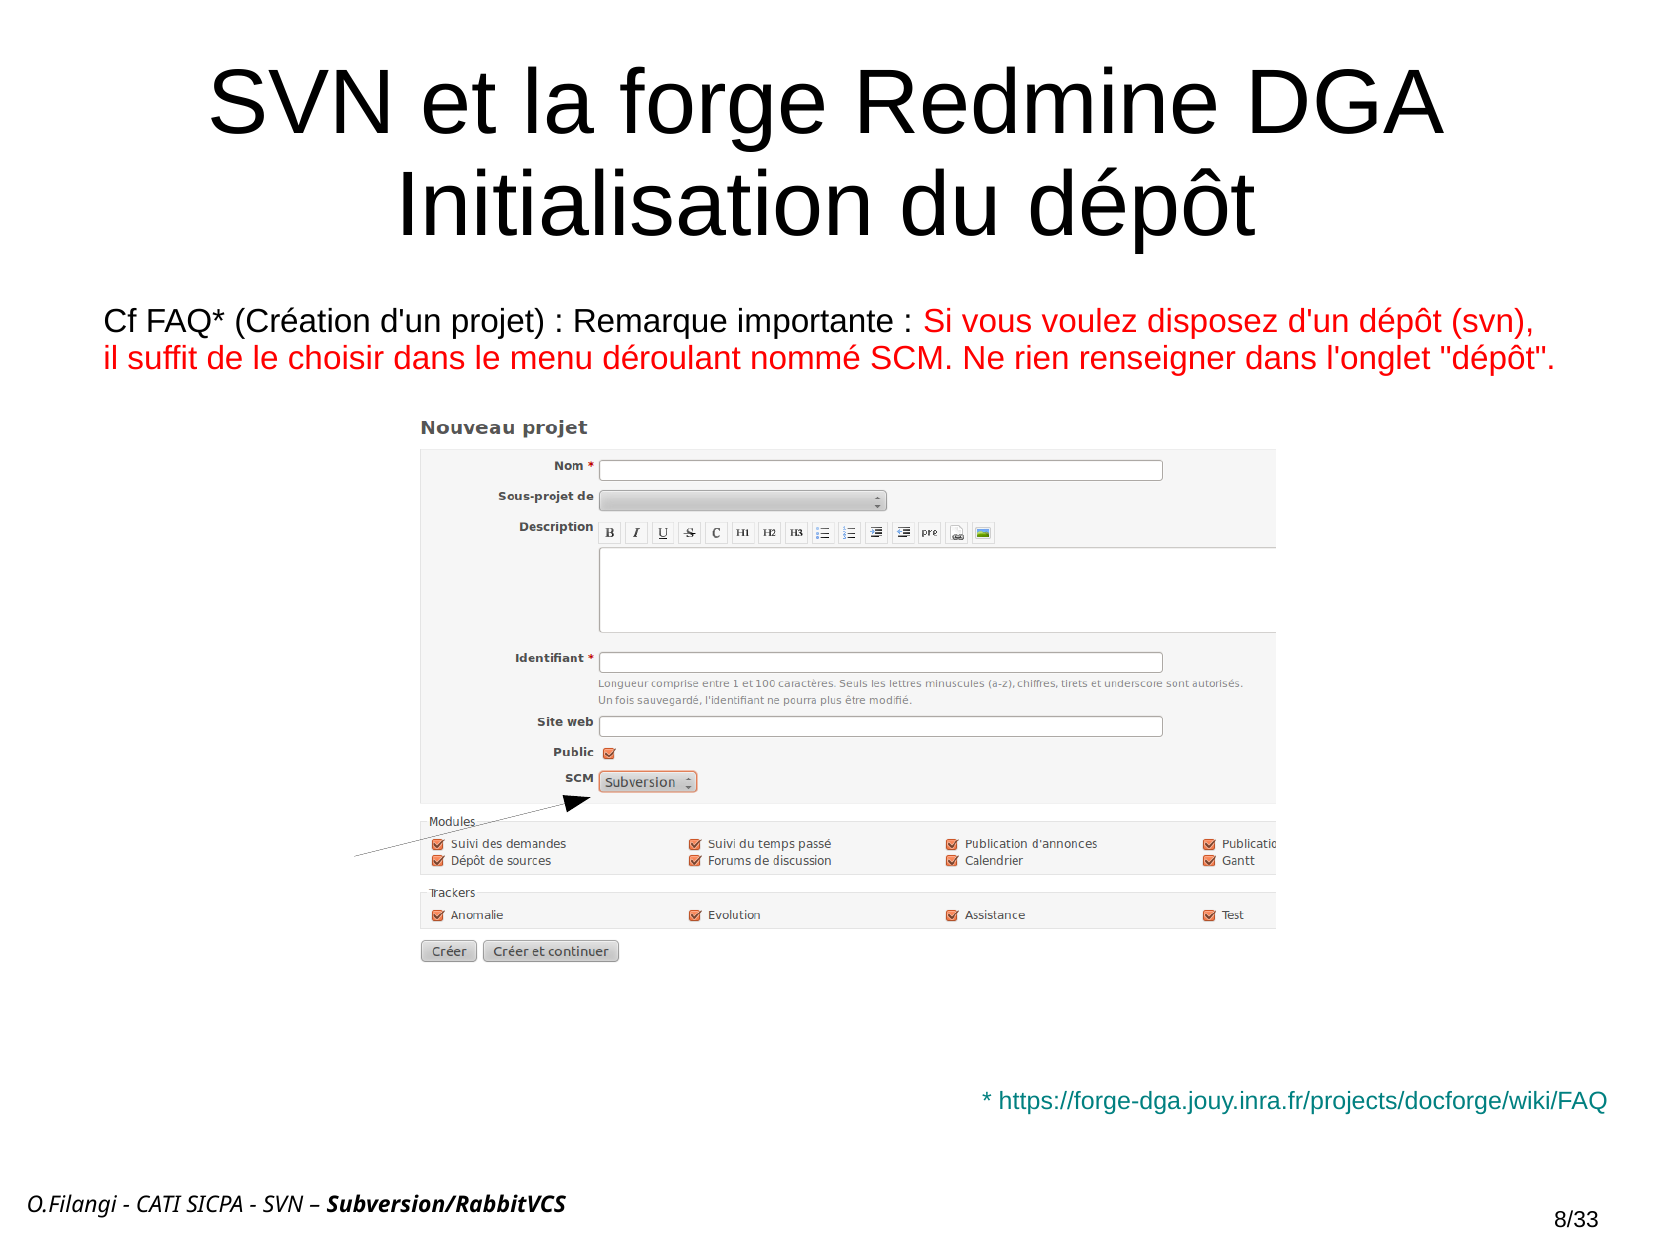

# SVN et la forge Redmine DGA Initialisation du dépôt
Cf FAQ* (Création d'un projet) : Remarque importante : Si vous voulez disposez d'un dépôt (svn),
il suffit de le choisir dans le menu déroulant nommé SCM. Ne rien renseigner dans l'onglet "dépôt".
* https://forge-dga.jouy.inra.fr/projects/docforge/wiki/FAQ
 O.Filangi - CATI SICPA - SVN – Subversion/RabbitVCS